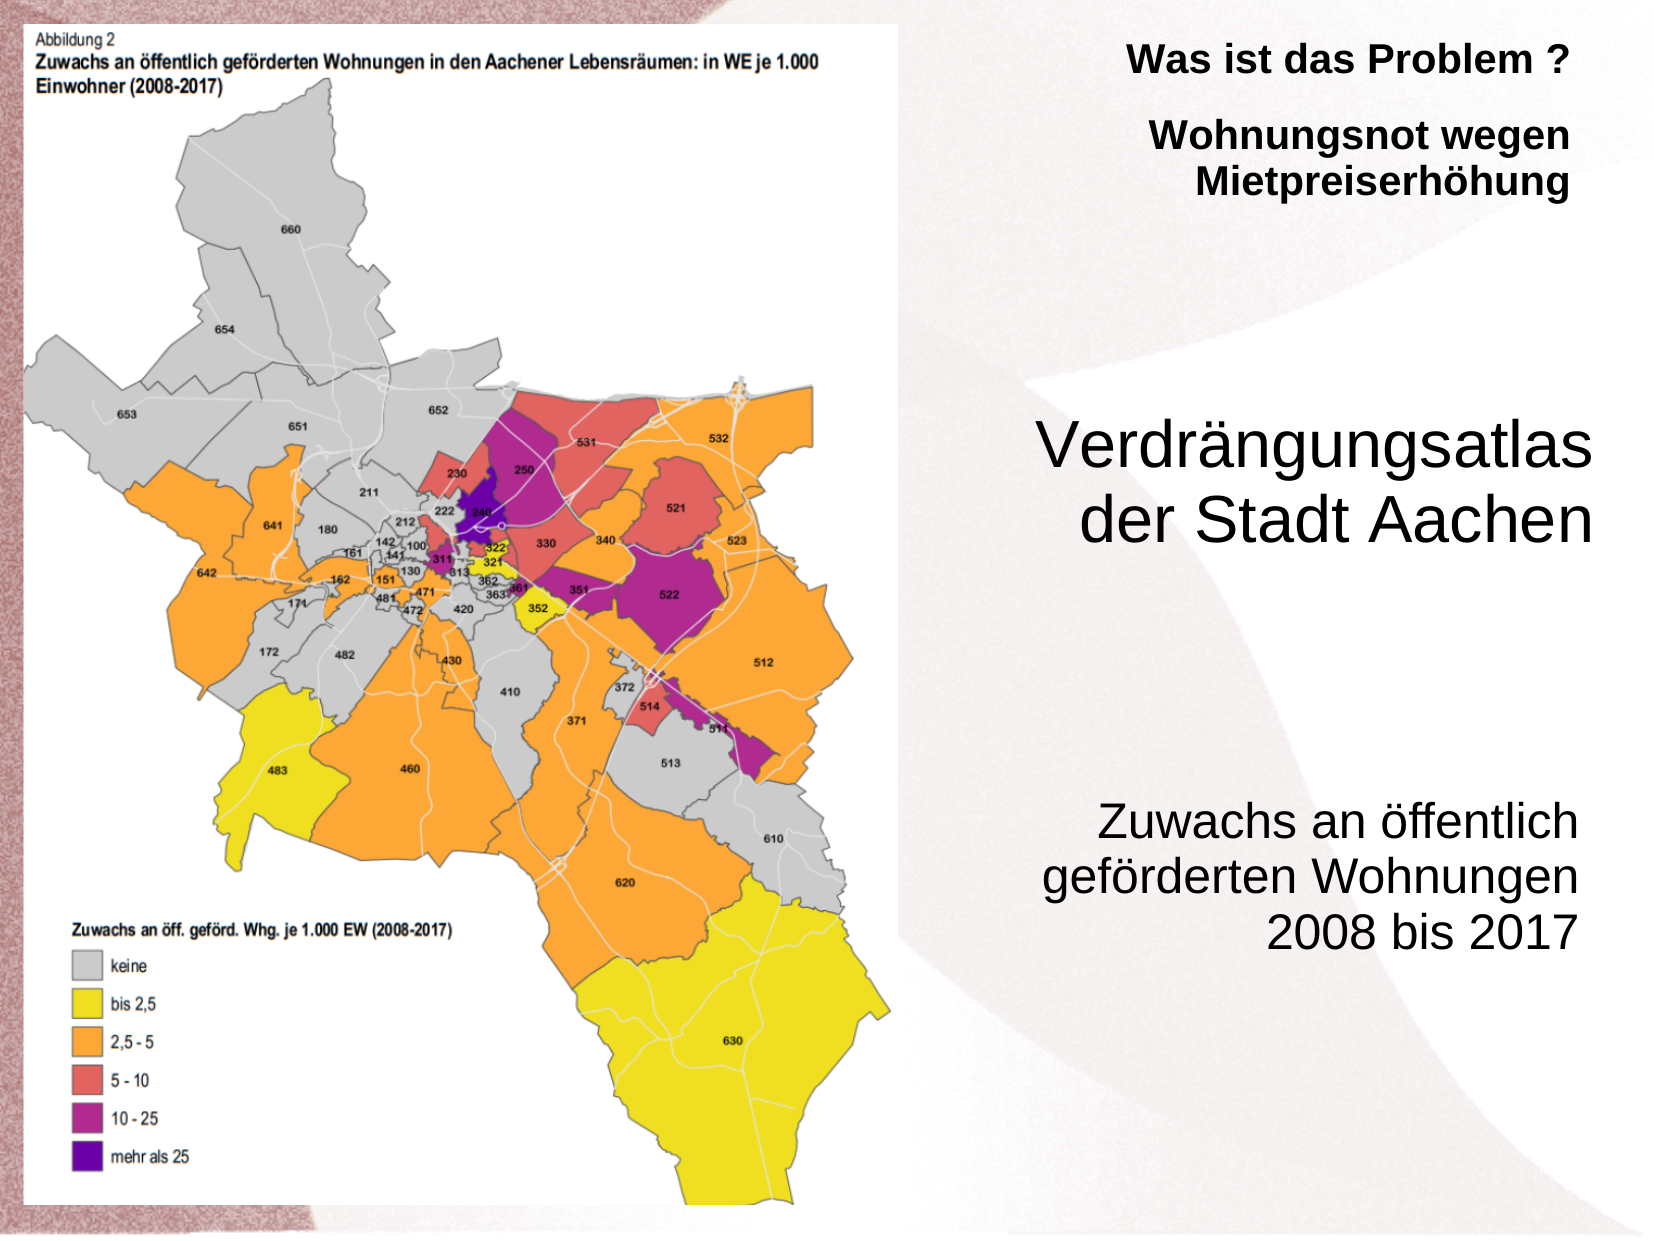

# Was ist das Problem ?
 Wohnungsnot wegen Mietpreiserhöhung
Verdrängungsatlas der Stadt Aachen
Zuwachs an öffentlich geförderten Wohnungen 2008 bis 2017